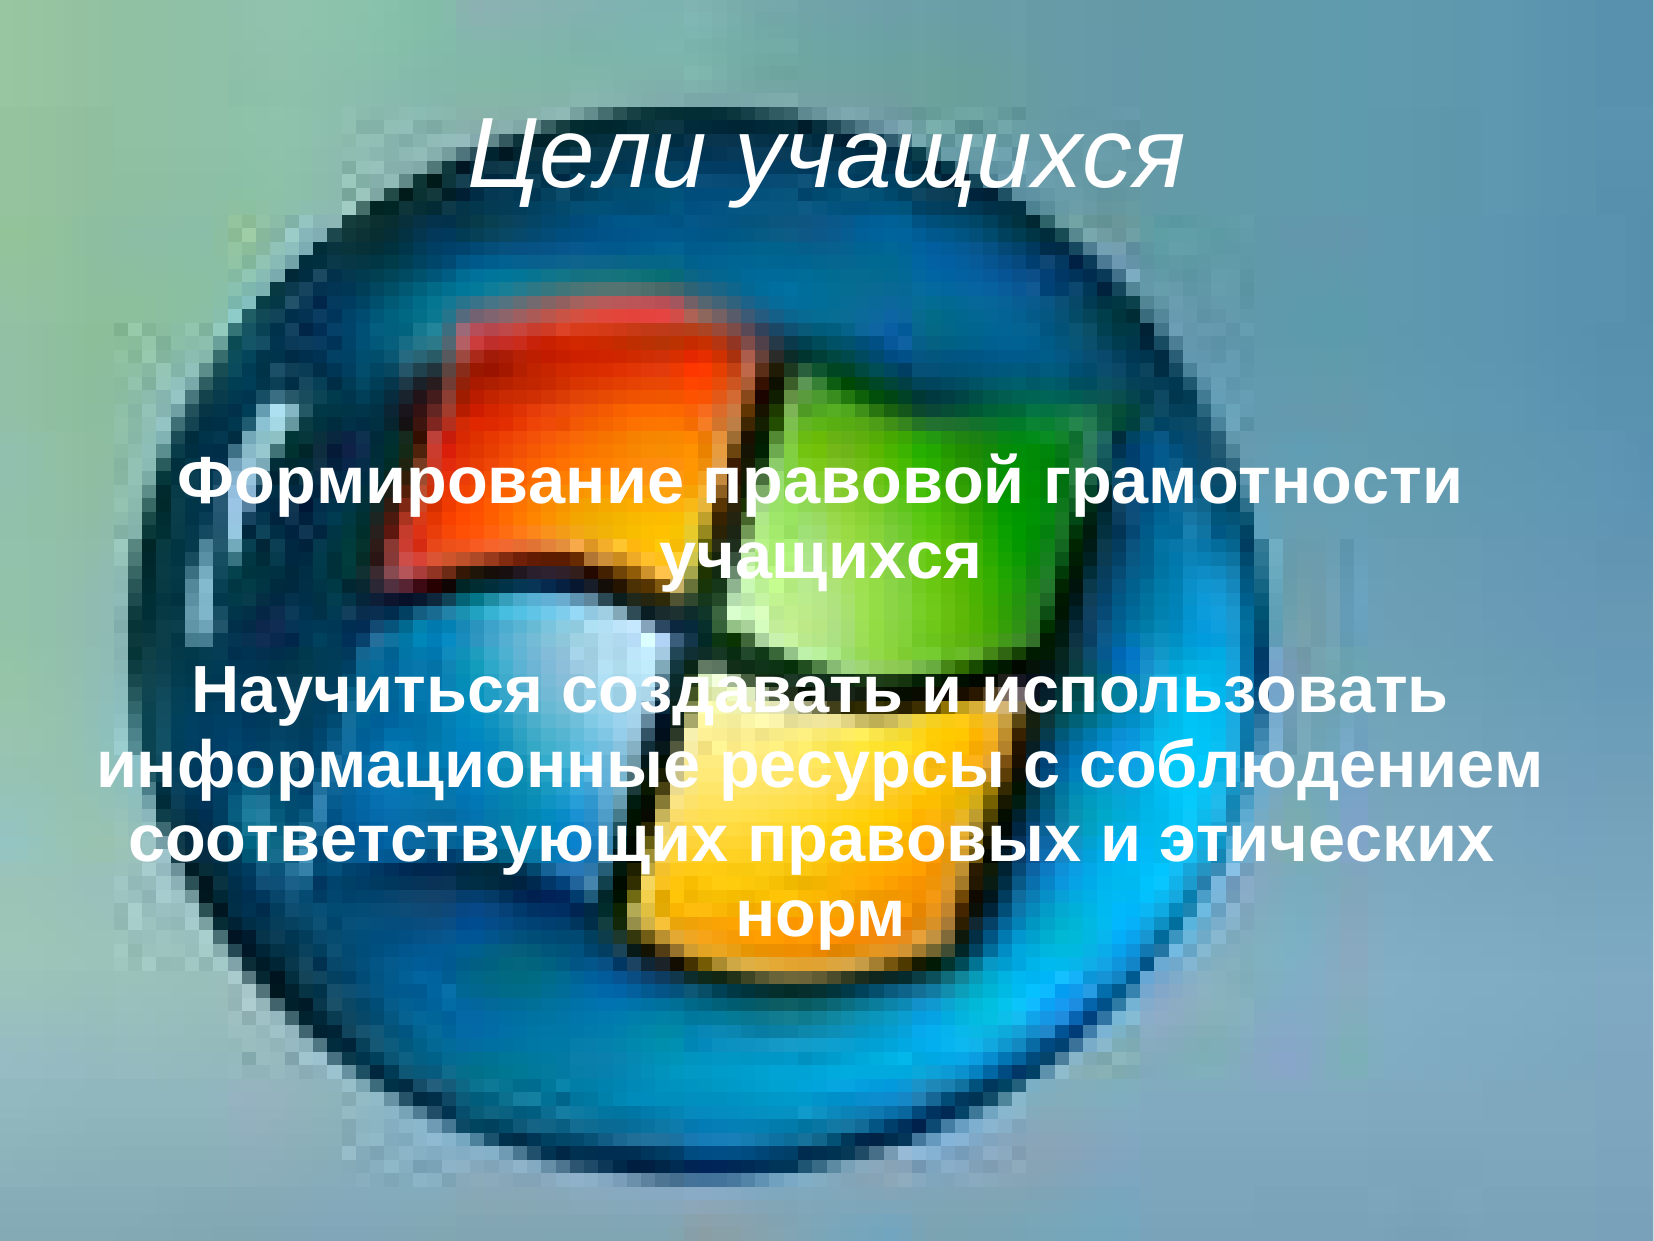

# Цели учащихся
Формирование правовой грамотности учащихся
Научиться создавать и использовать информационные ресурсы с соблюдением соответствующих правовых и этических норм